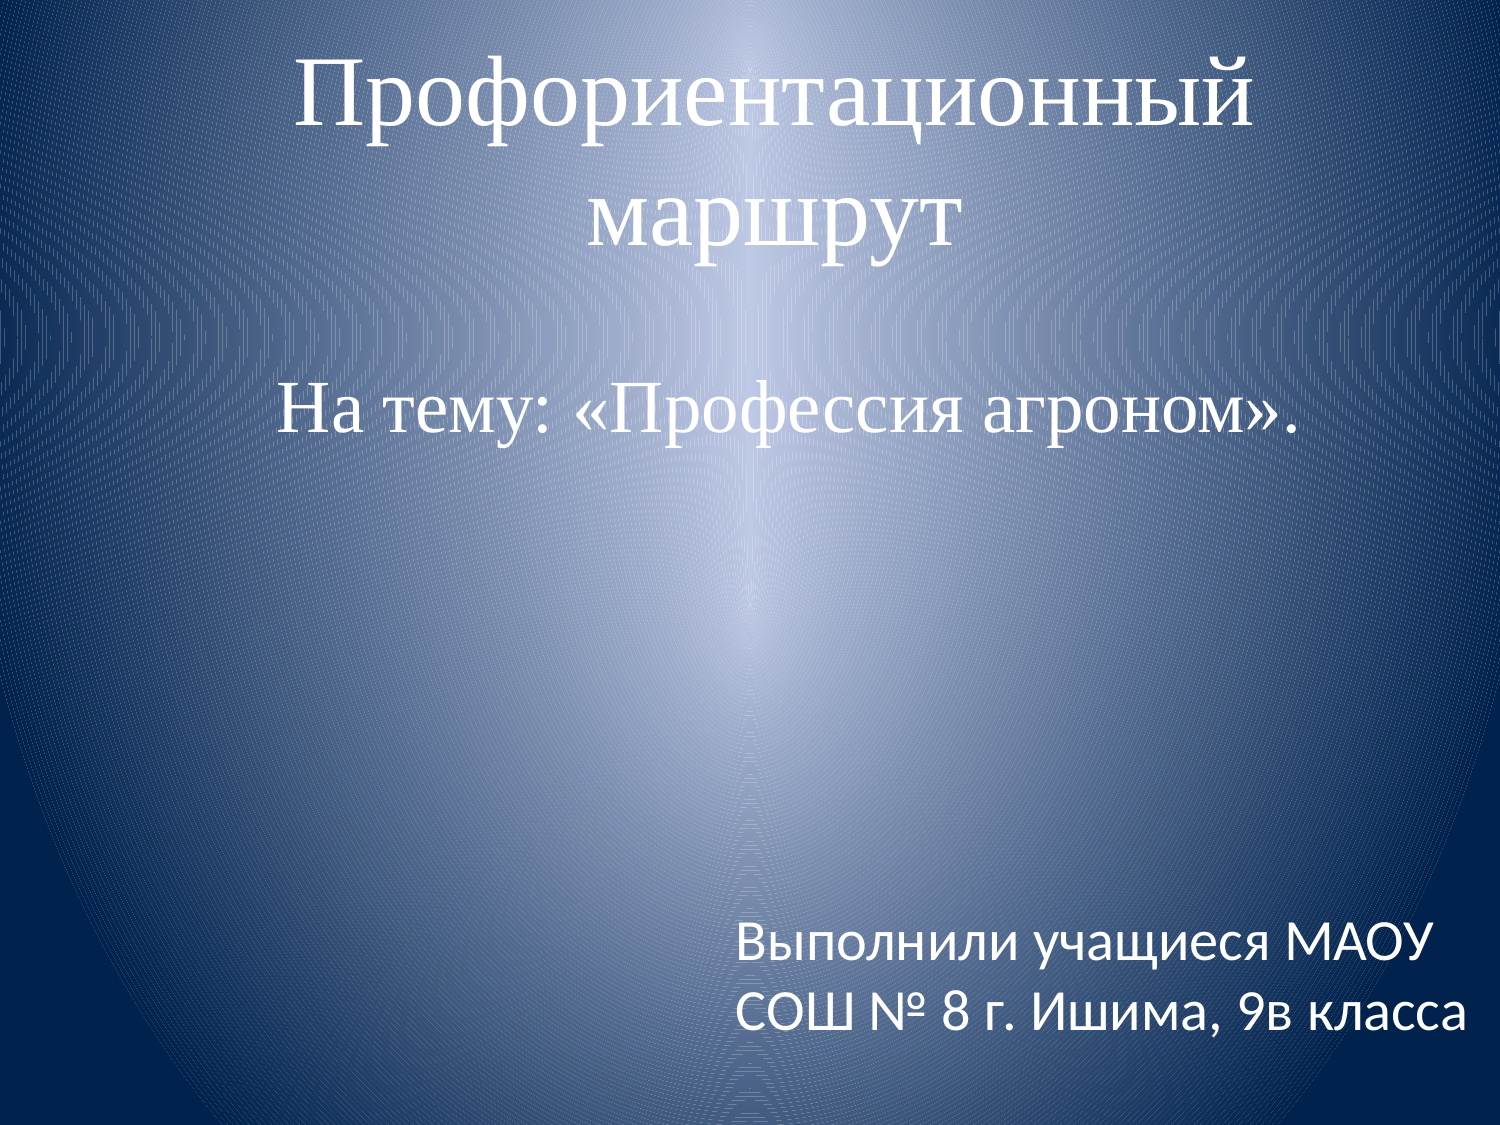

# Профориентационный маршрут
На тему: «Профессия агроном».
Выполнили учащиеся МАОУ СОШ № 8 г. Ишима, 9в класса